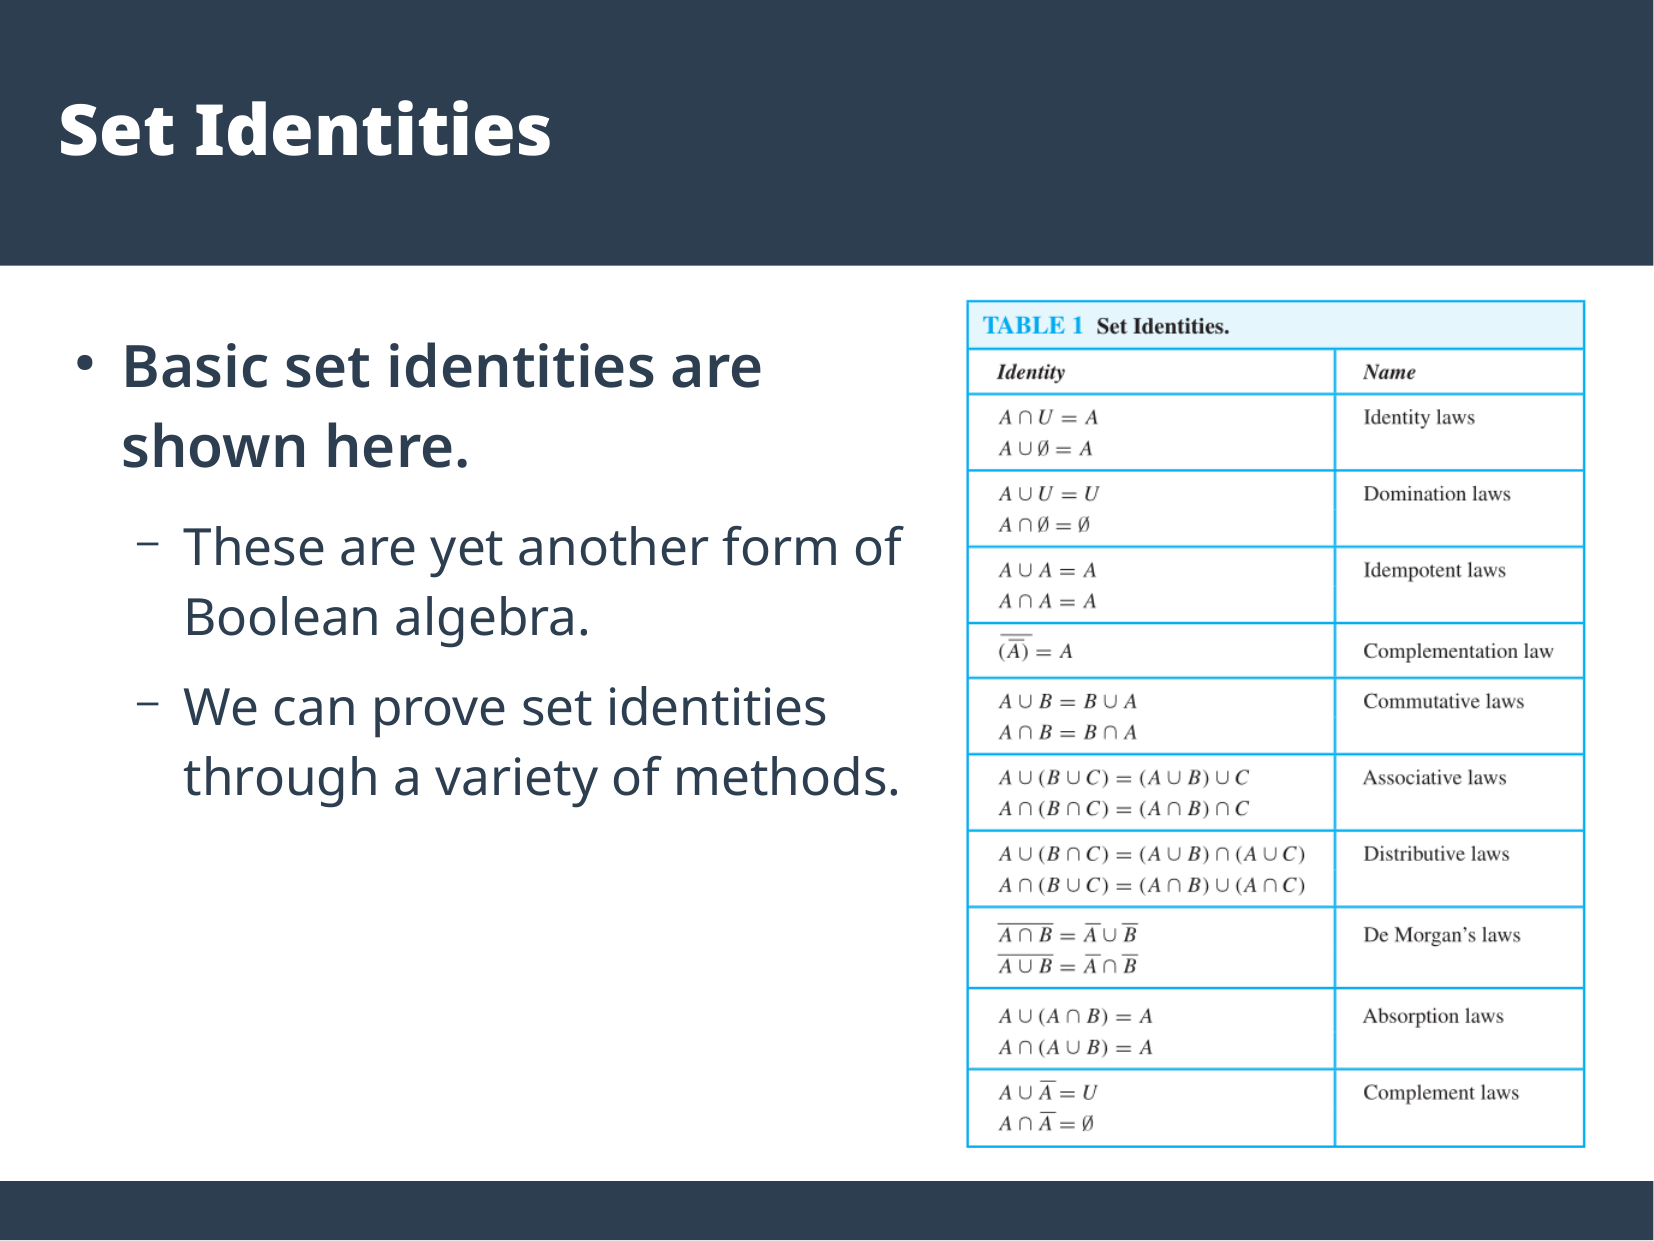

# Set Identities
Basic set identities are shown here.
These are yet another form of Boolean algebra.
We can prove set identities through a variety of methods.